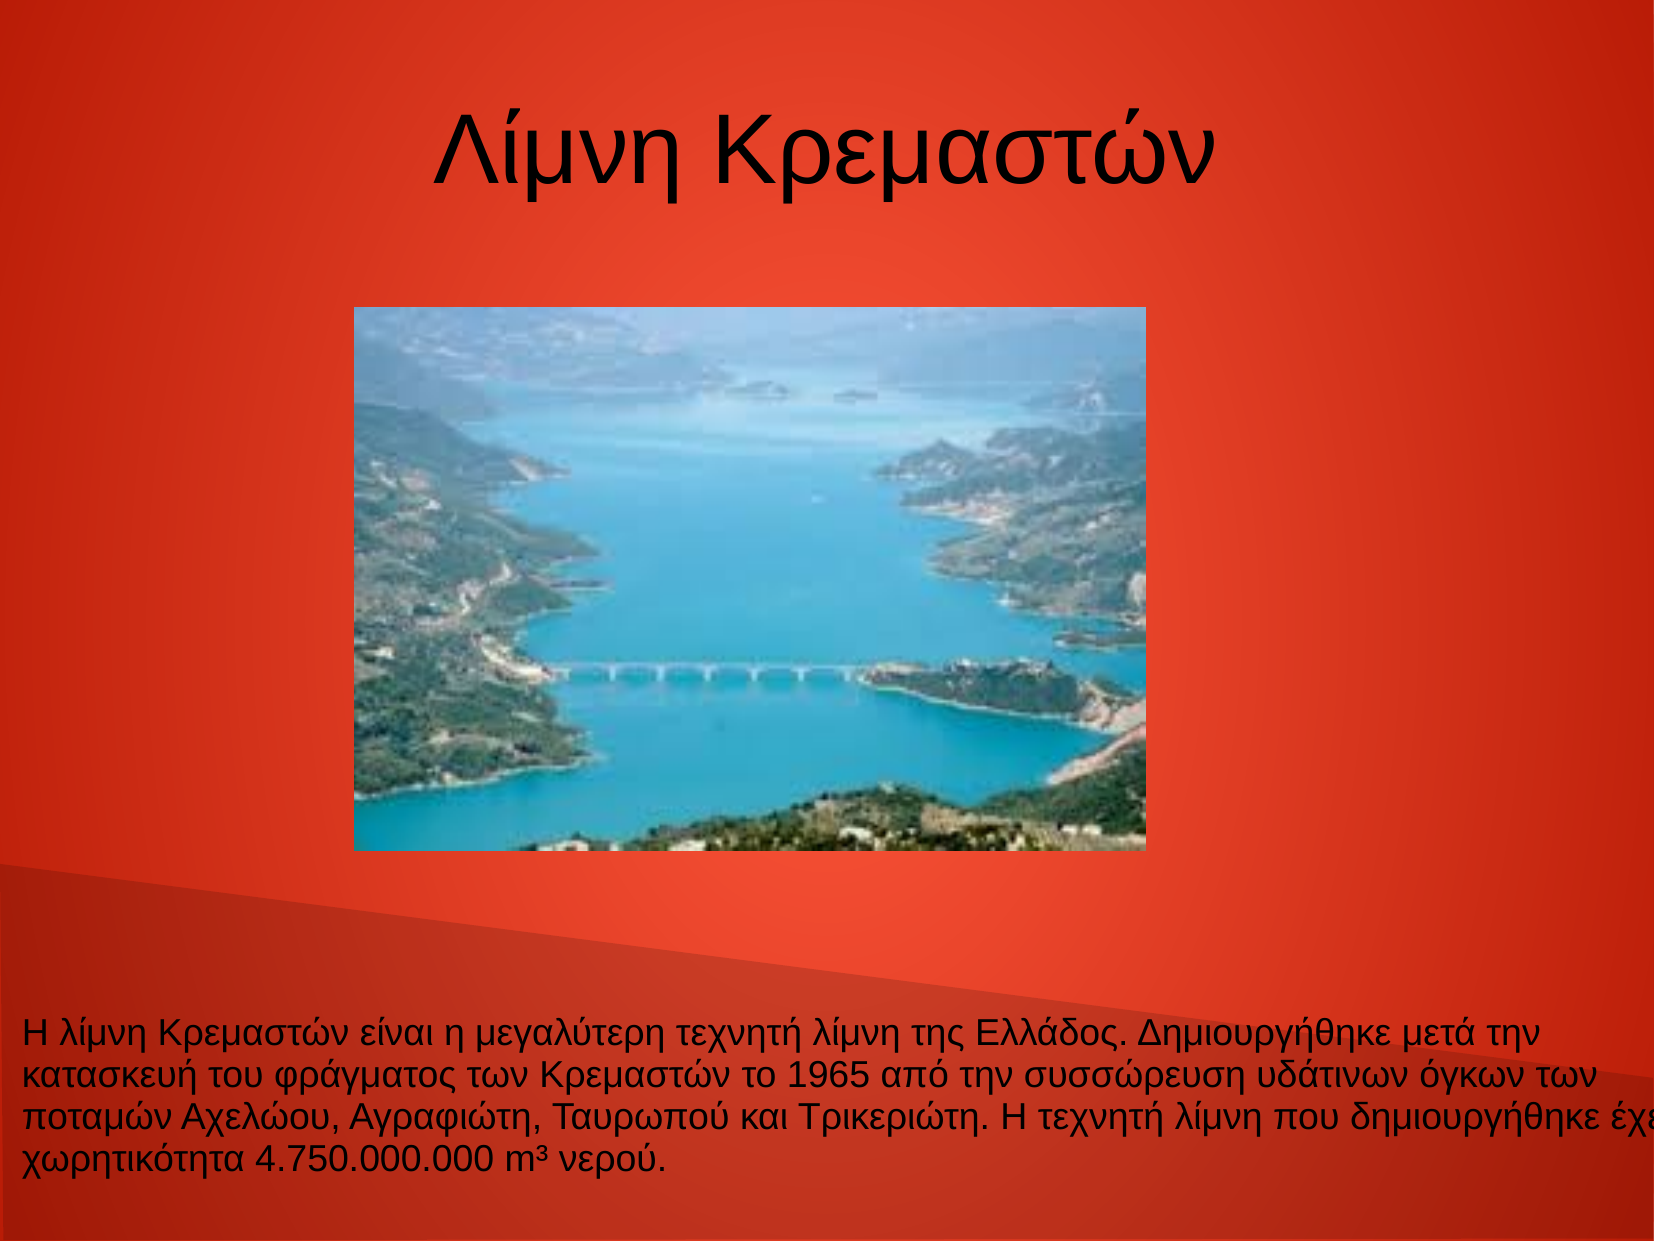

# Λίμνη Κρεμαστών
Η λίμνη Κρεμαστών είναι η μεγαλύτερη τεχνητή λίμνη της Ελλάδος. Δημιουργήθηκε μετά την κατασκευή του φράγματος των Κρεμαστών το 1965 από την συσσώρευση υδάτινων όγκων των ποταμών Αχελώου, Αγραφιώτη, Ταυρωπού και Τρικεριώτη. Η τεχνητή λίμνη που δημιουργήθηκε έχει χωρητικότητα 4.750.000.000 m³ νερού.